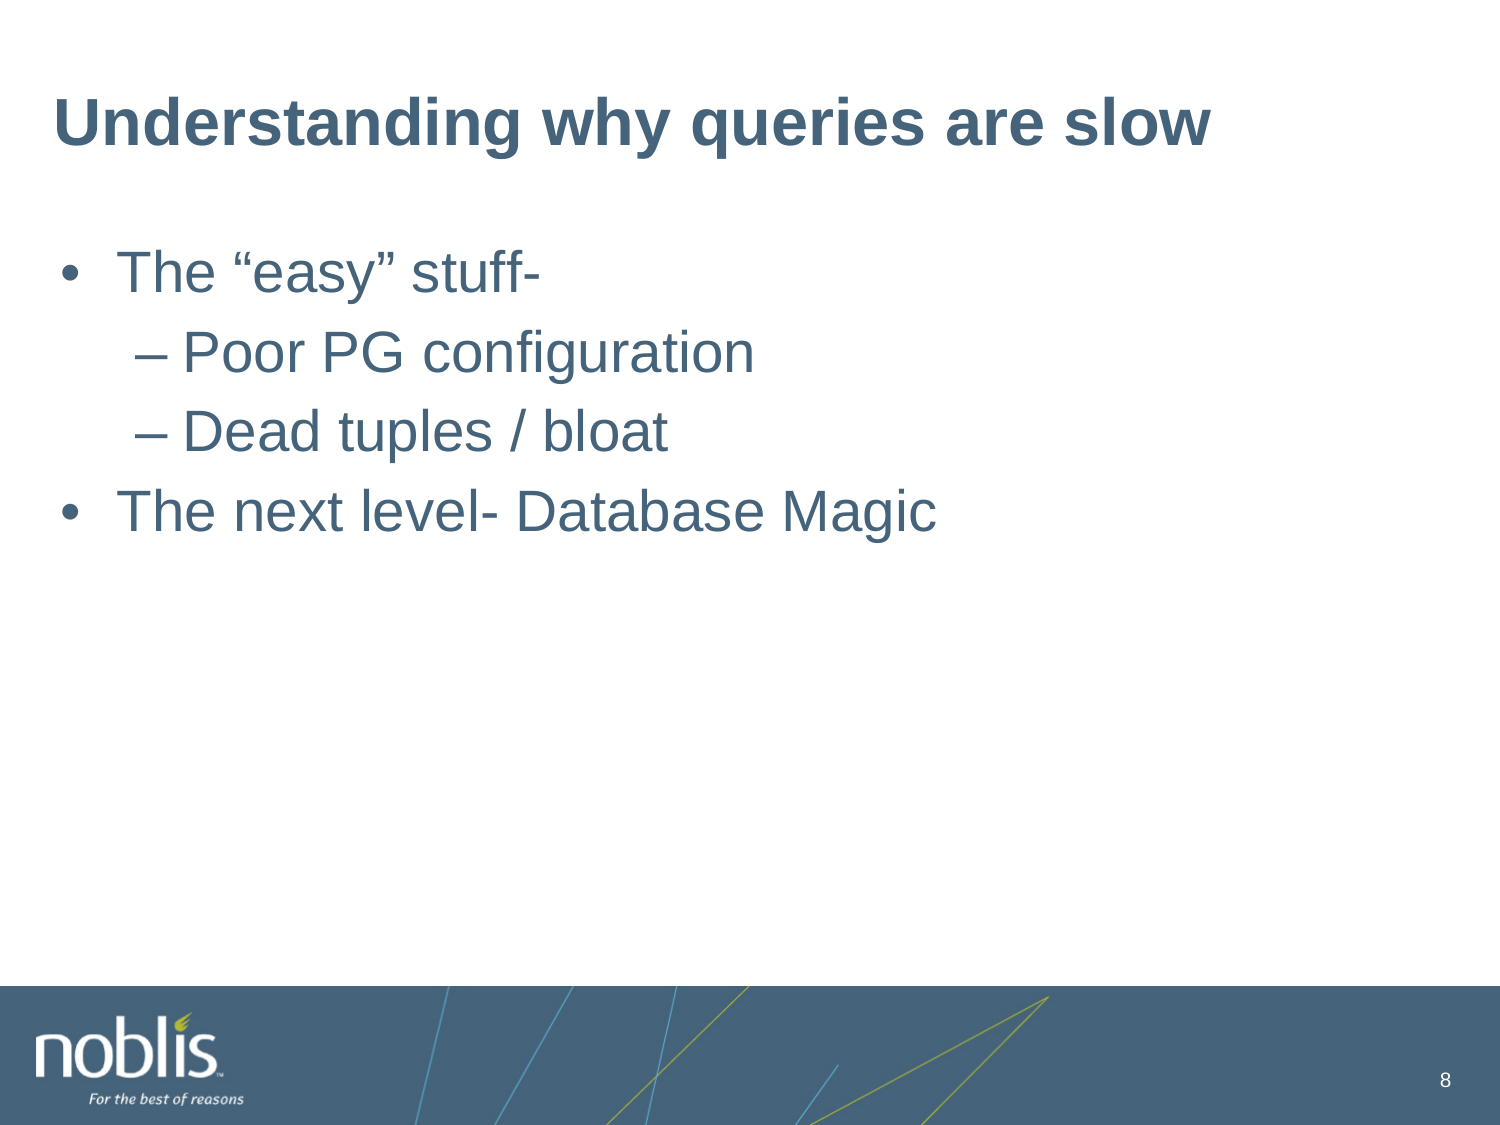

# Understanding why queries are slow
The “easy” stuff-
Poor PG configuration
Dead tuples / bloat
The next level- Database Magic